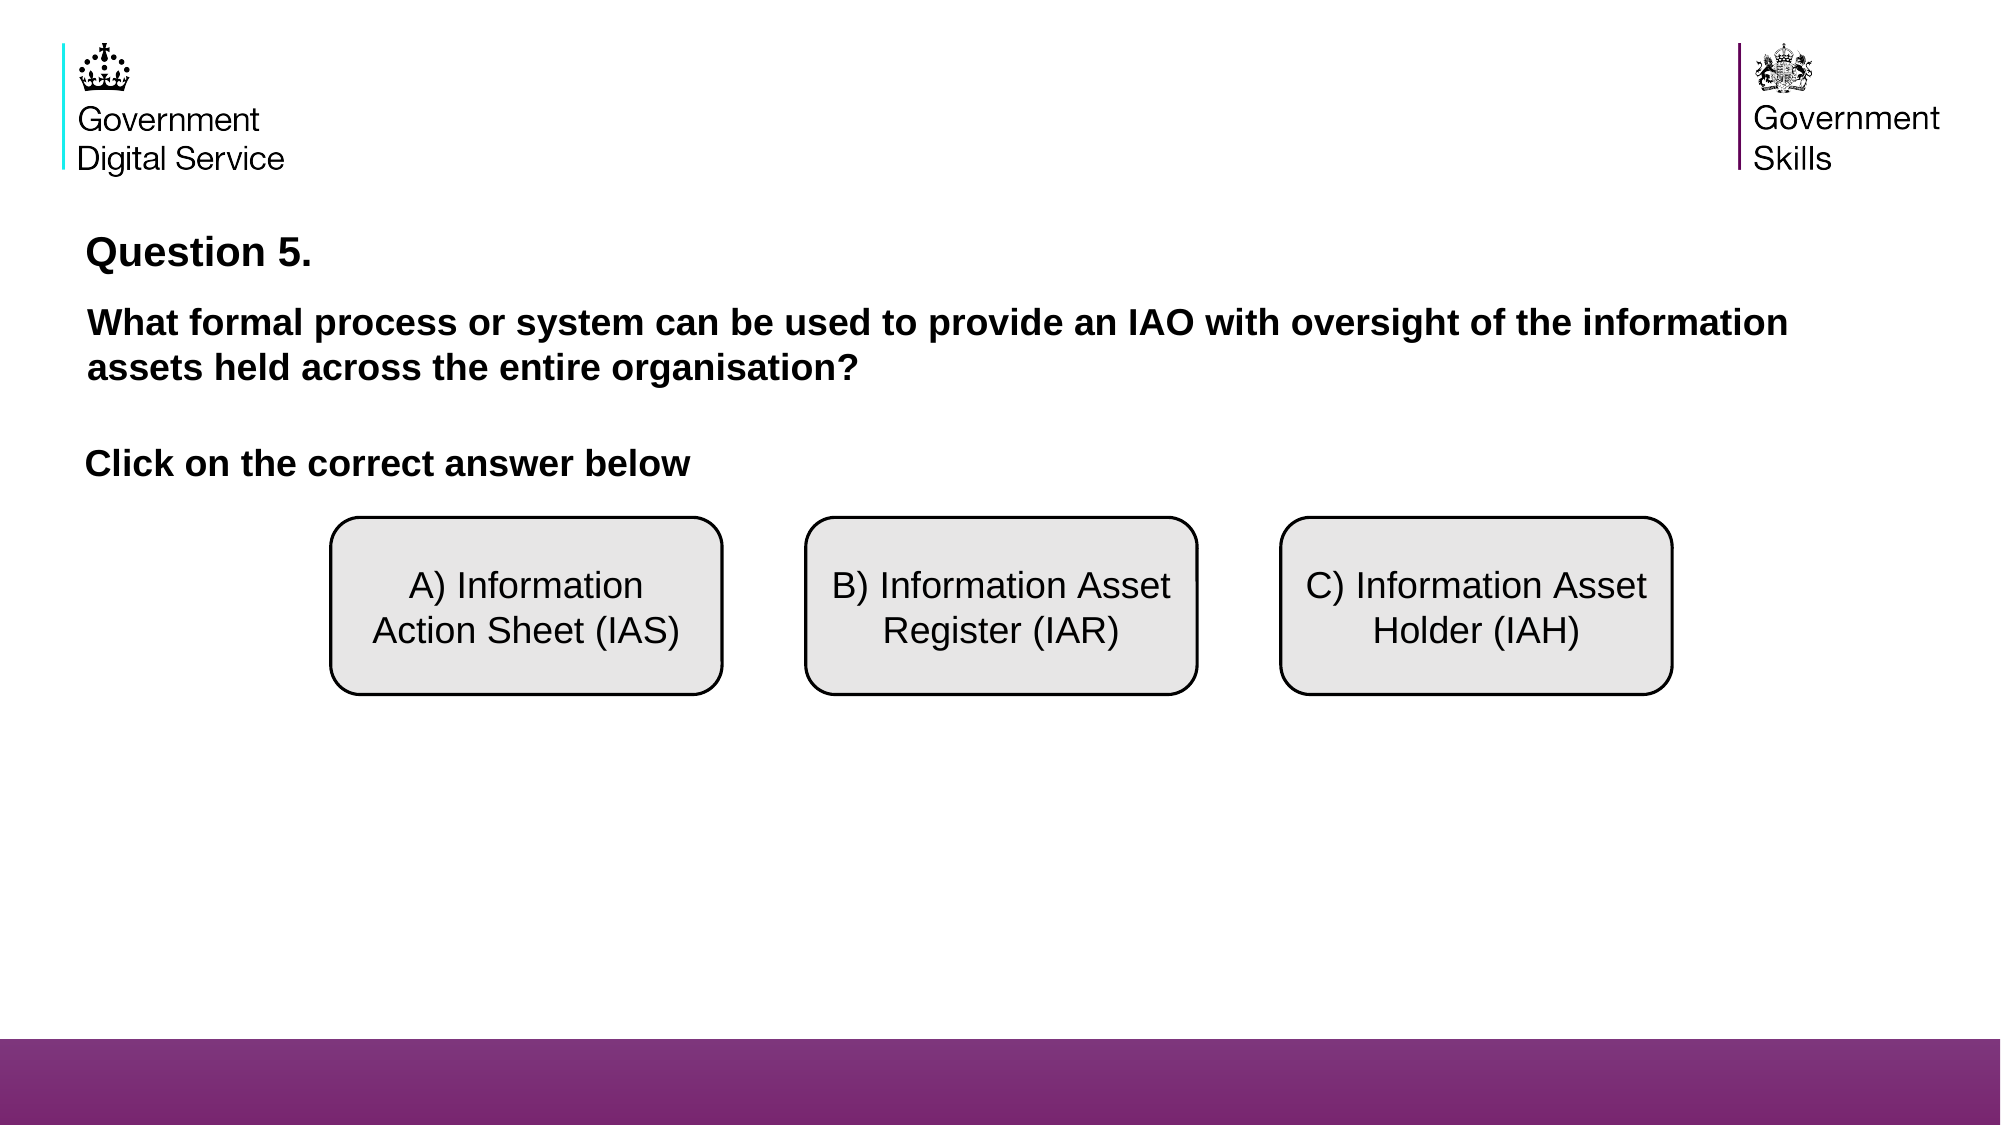

# Question 5.
What formal process or system can be used to provide an IAO with oversight of the information assets held across the entire organisation?
Click on the correct answer below
A) Information Action Sheet (IAS)
B) Information Asset Register (IAR)
C) Information Asset Holder (IAH)